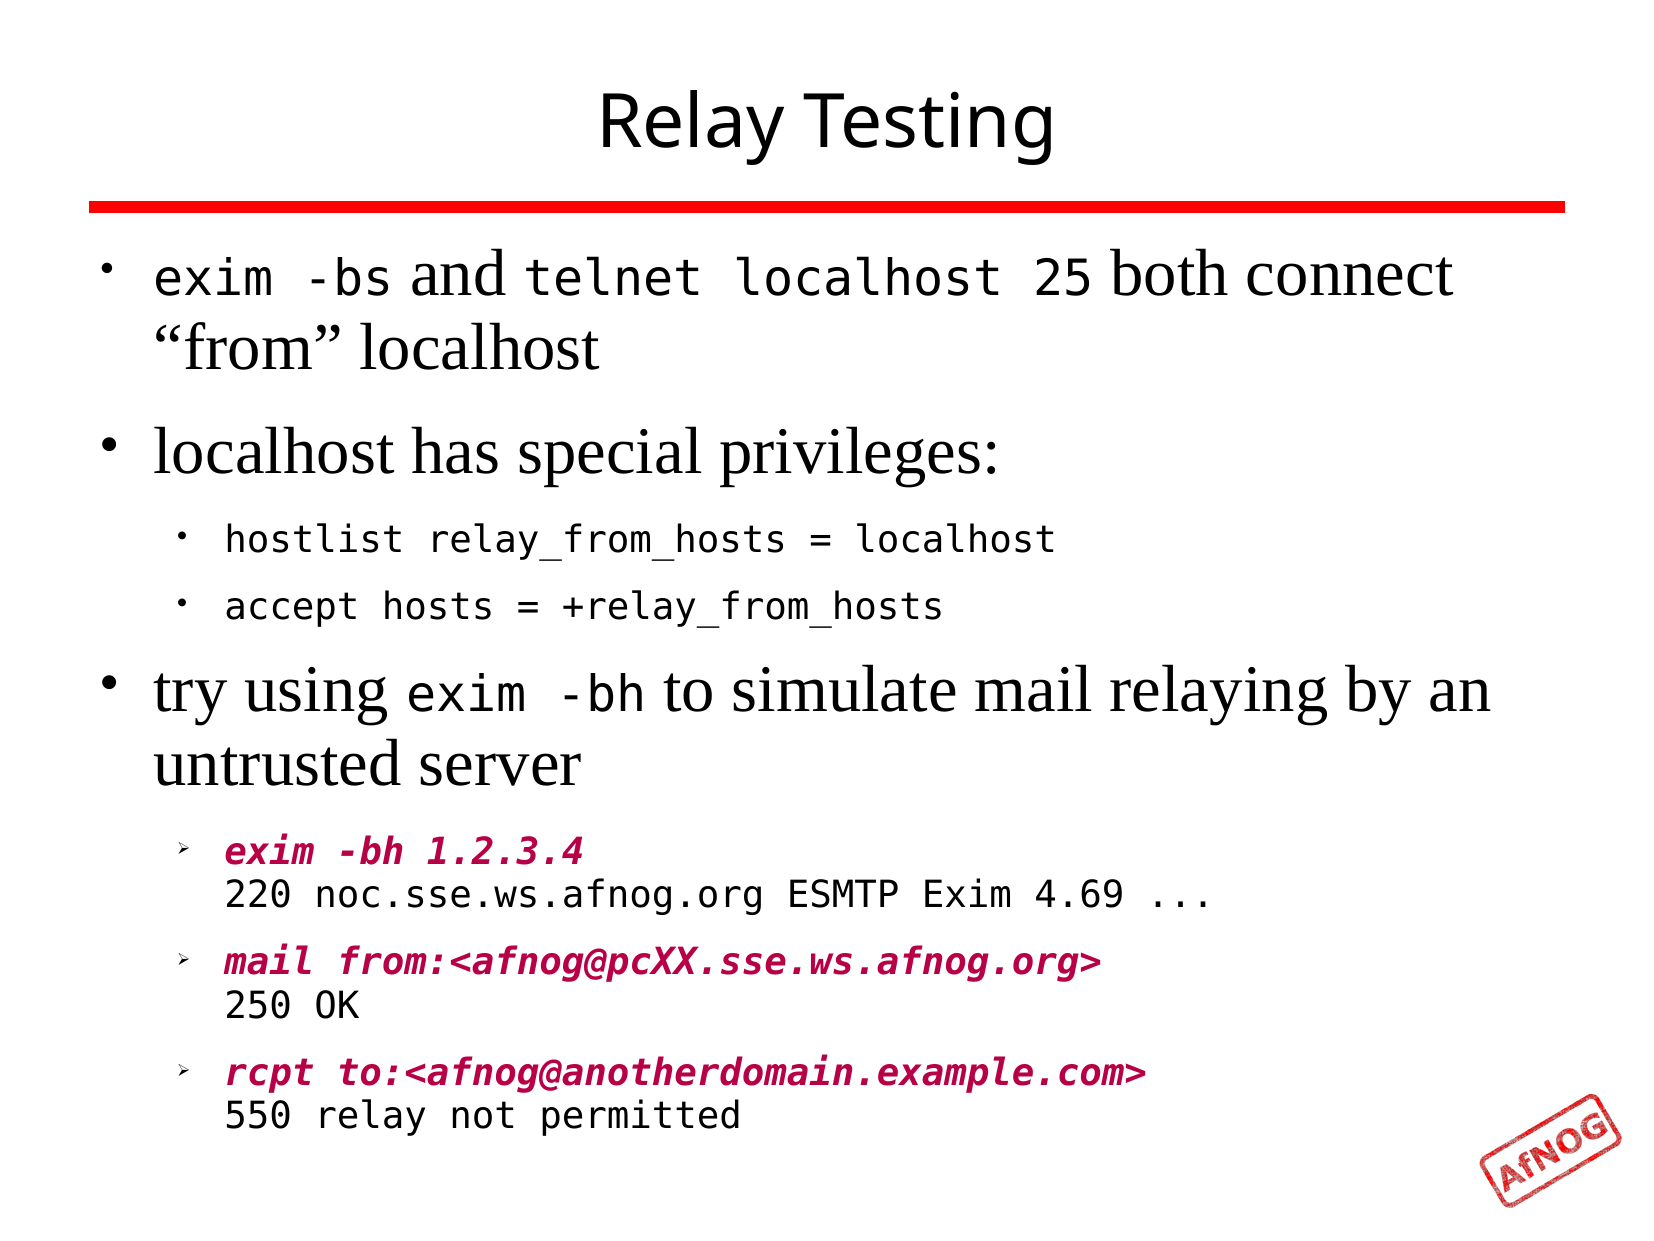

# Relay Testing
exim -bs and telnet localhost 25 both connect “from” localhost
localhost has special privileges:
hostlist relay_from_hosts = localhost
accept hosts = +relay_from_hosts
try using exim -bh to simulate mail relaying by an untrusted server
exim -bh 1.2.3.4
220 noc.sse.ws.afnog.org ESMTP Exim 4.69 ...
mail from:<afnog@pcXX.sse.ws.afnog.org>
250 OK
rcpt to:<afnog@anotherdomain.example.com>
550 relay not permitted